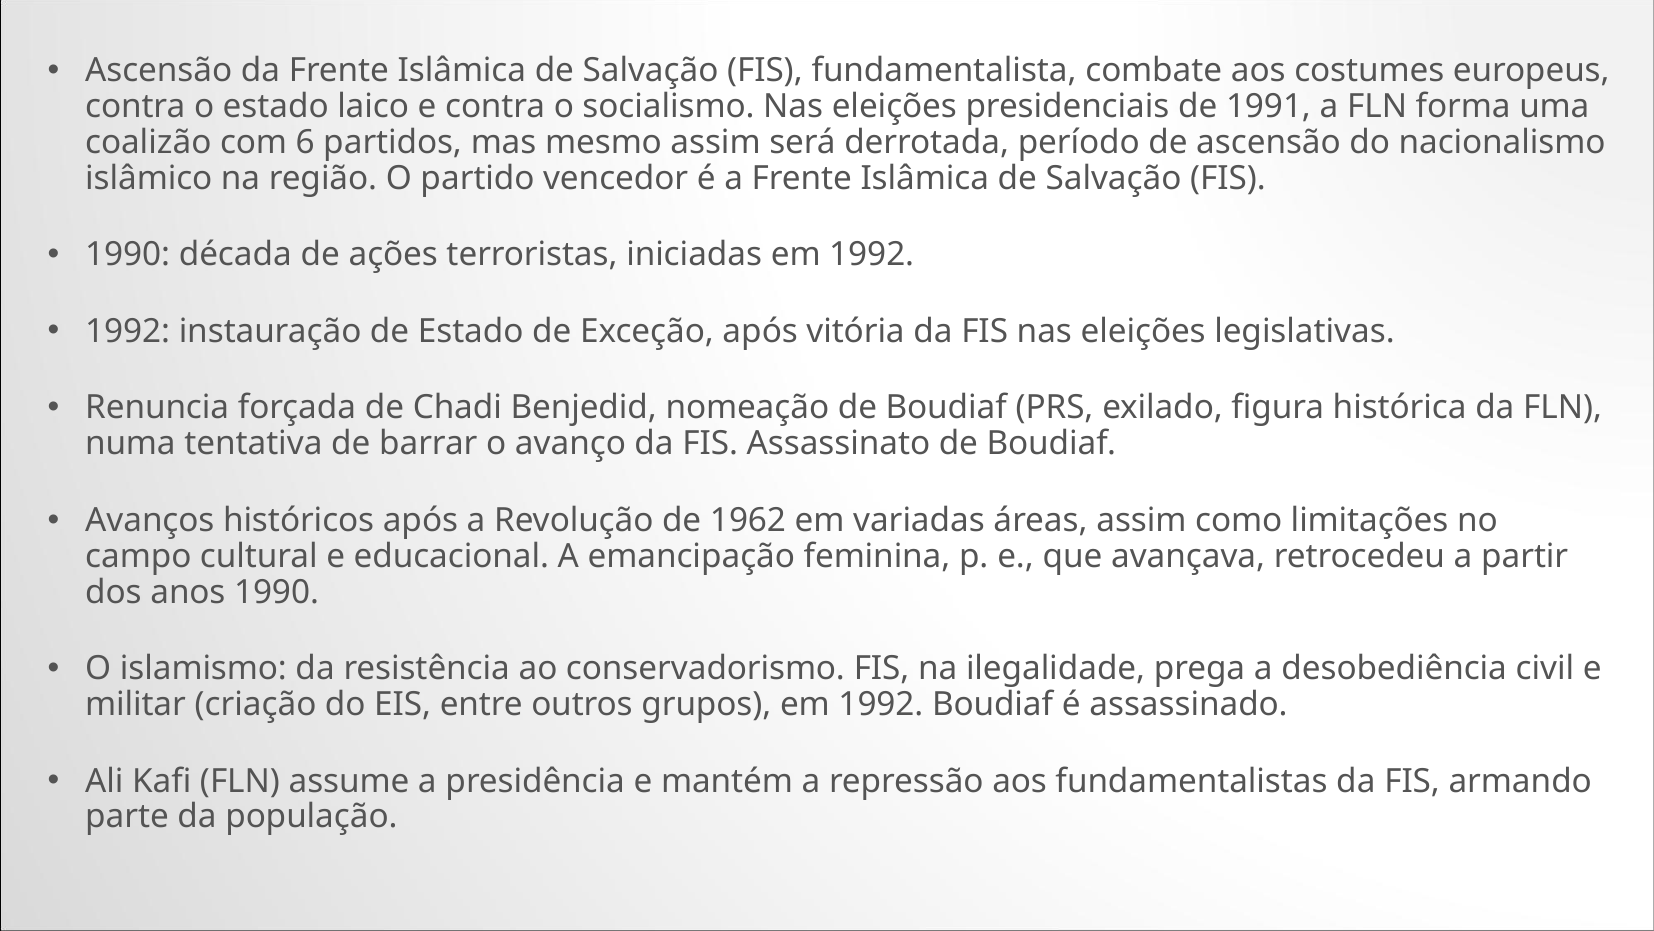

Ascensão da Frente Islâmica de Salvação (FIS), fundamentalista, combate aos costumes europeus, contra o estado laico e contra o socialismo. Nas eleições presidenciais de 1991, a FLN forma uma coalizão com 6 partidos, mas mesmo assim será derrotada, período de ascensão do nacionalismo islâmico na região. O partido vencedor é a Frente Islâmica de Salvação (FIS).
1990: década de ações terroristas, iniciadas em 1992.
1992: instauração de Estado de Exceção, após vitória da FIS nas eleições legislativas.
Renuncia forçada de Chadi Benjedid, nomeação de Boudiaf (PRS, exilado, figura histórica da FLN), numa tentativa de barrar o avanço da FIS. Assassinato de Boudiaf.
Avanços históricos após a Revolução de 1962 em variadas áreas, assim como limitações no campo cultural e educacional. A emancipação feminina, p. e., que avançava, retrocedeu a partir dos anos 1990.
O islamismo: da resistência ao conservadorismo. FIS, na ilegalidade, prega a desobediência civil e militar (criação do EIS, entre outros grupos), em 1992. Boudiaf é assassinado.
Ali Kafi (FLN) assume a presidência e mantém a repressão aos fundamentalistas da FIS, armando parte da população.